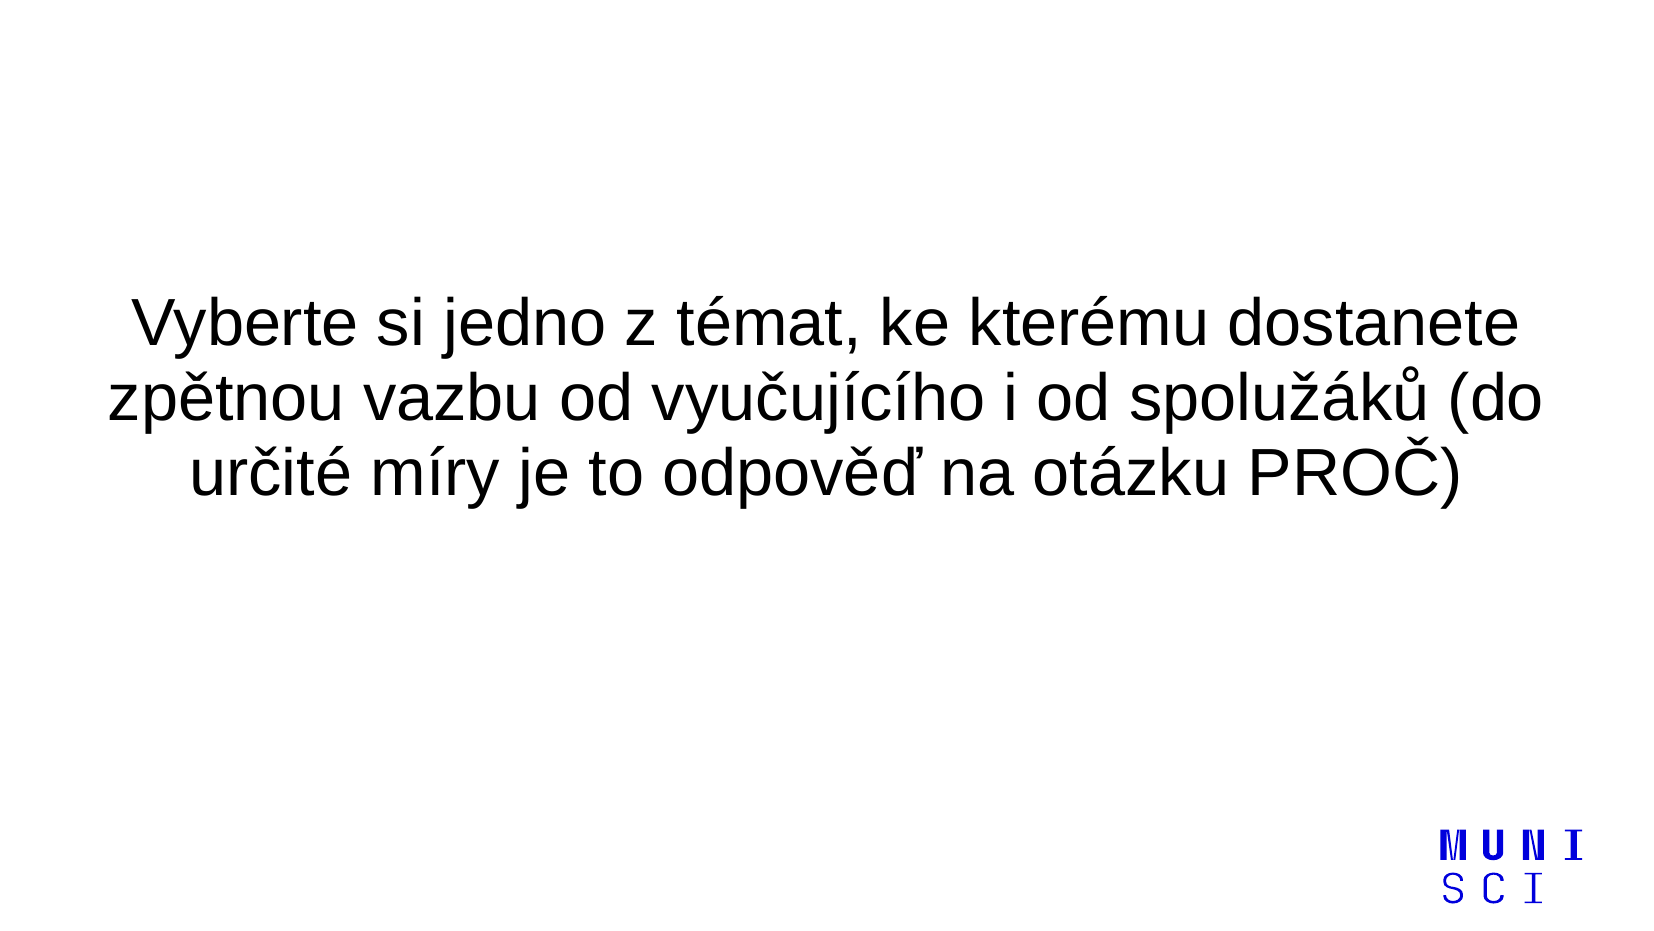

# Vyberte si jedno z témat, ke kterému dostanete zpětnou vazbu od vyučujícího i od spolužáků (do určité míry je to odpověď na otázku PROČ)